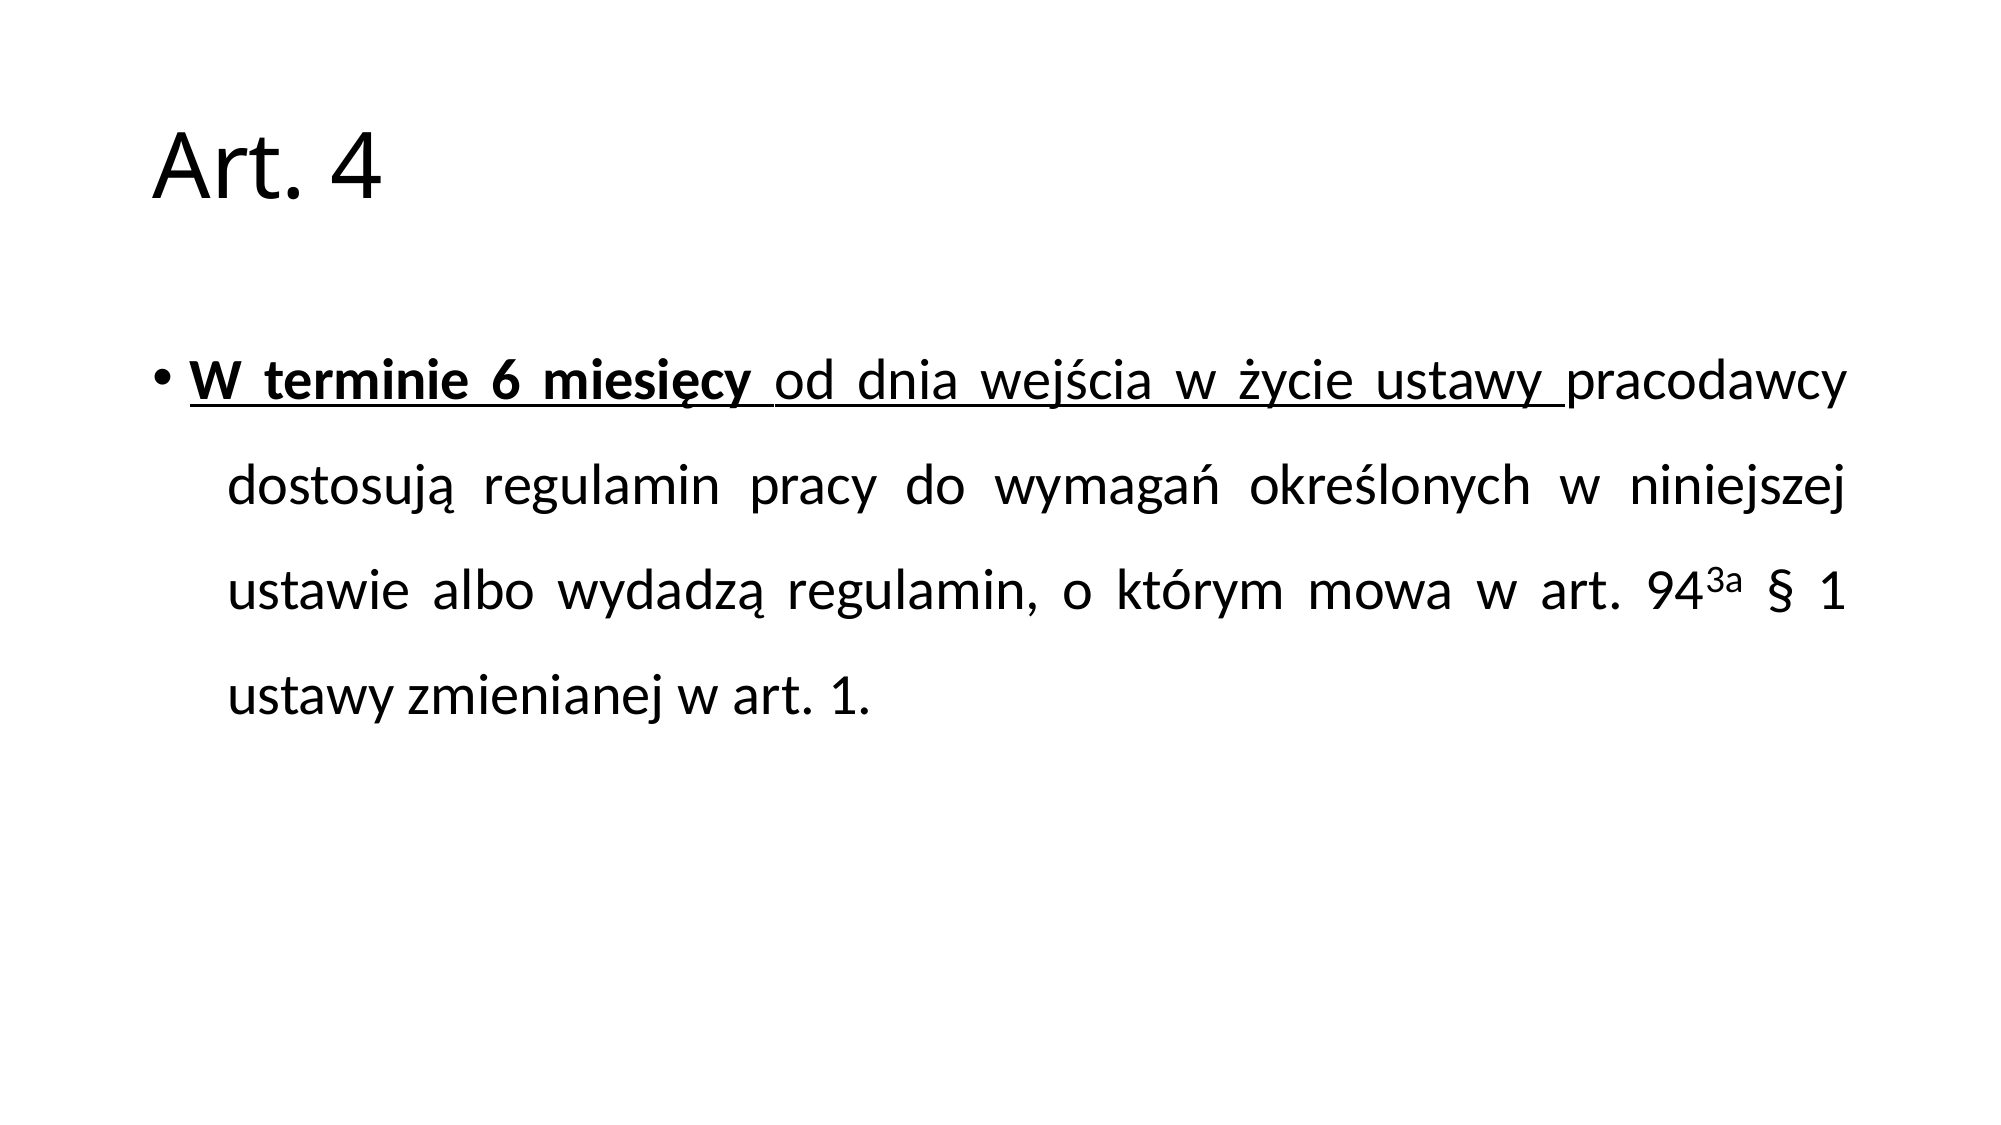

# Art. 4
W terminie 6 miesięcy od dnia wejścia w życie ustawy pracodawcy dostosują regulamin pracy do wymagań określonych w niniejszej ustawie albo wydadzą regulamin, o którym mowa w art. 943a § 1 ustawy zmienianej w art. 1.